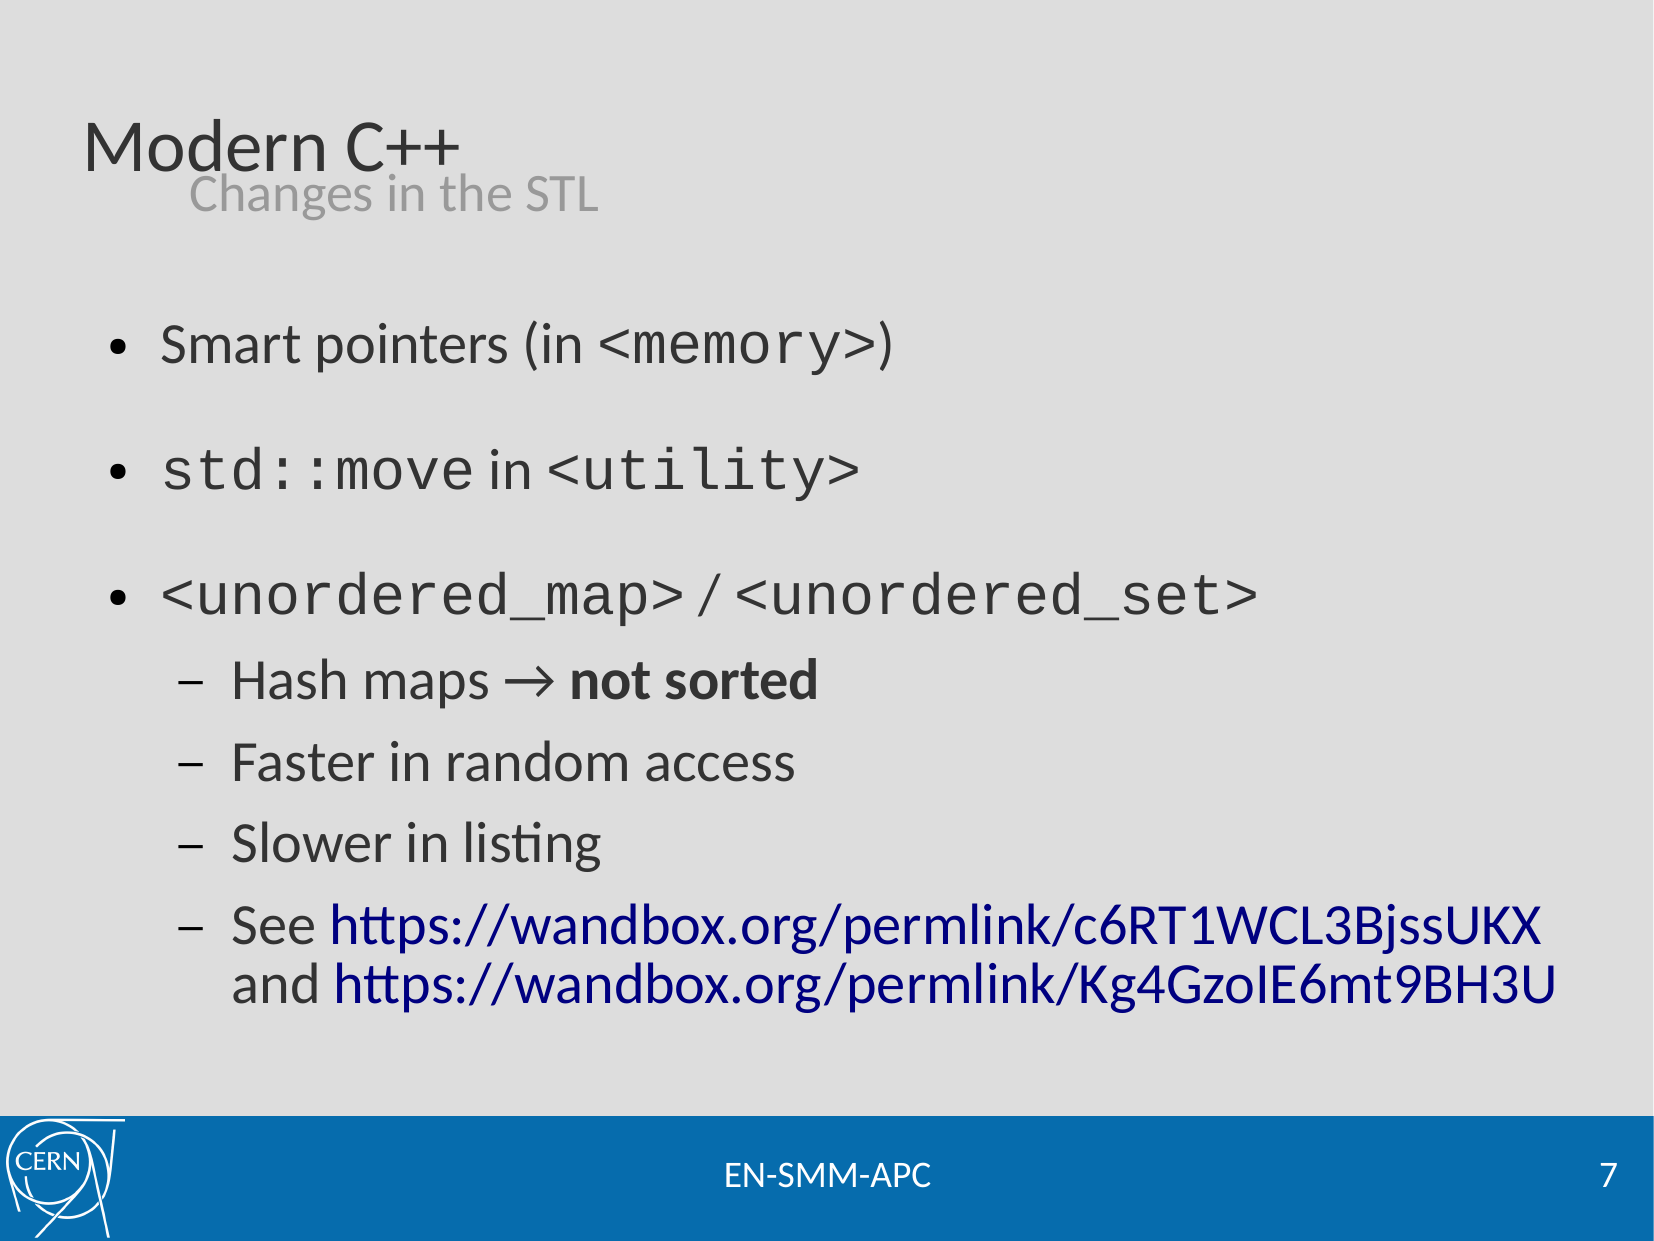

# Modern C++
Changes in the STL
Smart pointers (in <memory>)
std::move in <utility>
<unordered_map> / <unordered_set>
Hash maps → not sorted
Faster in random access
Slower in listing
See https://wandbox.org/permlink/c6RT1WCL3BjssUKX
and https://wandbox.org/permlink/Kg4GzoIE6mt9BH3U
7